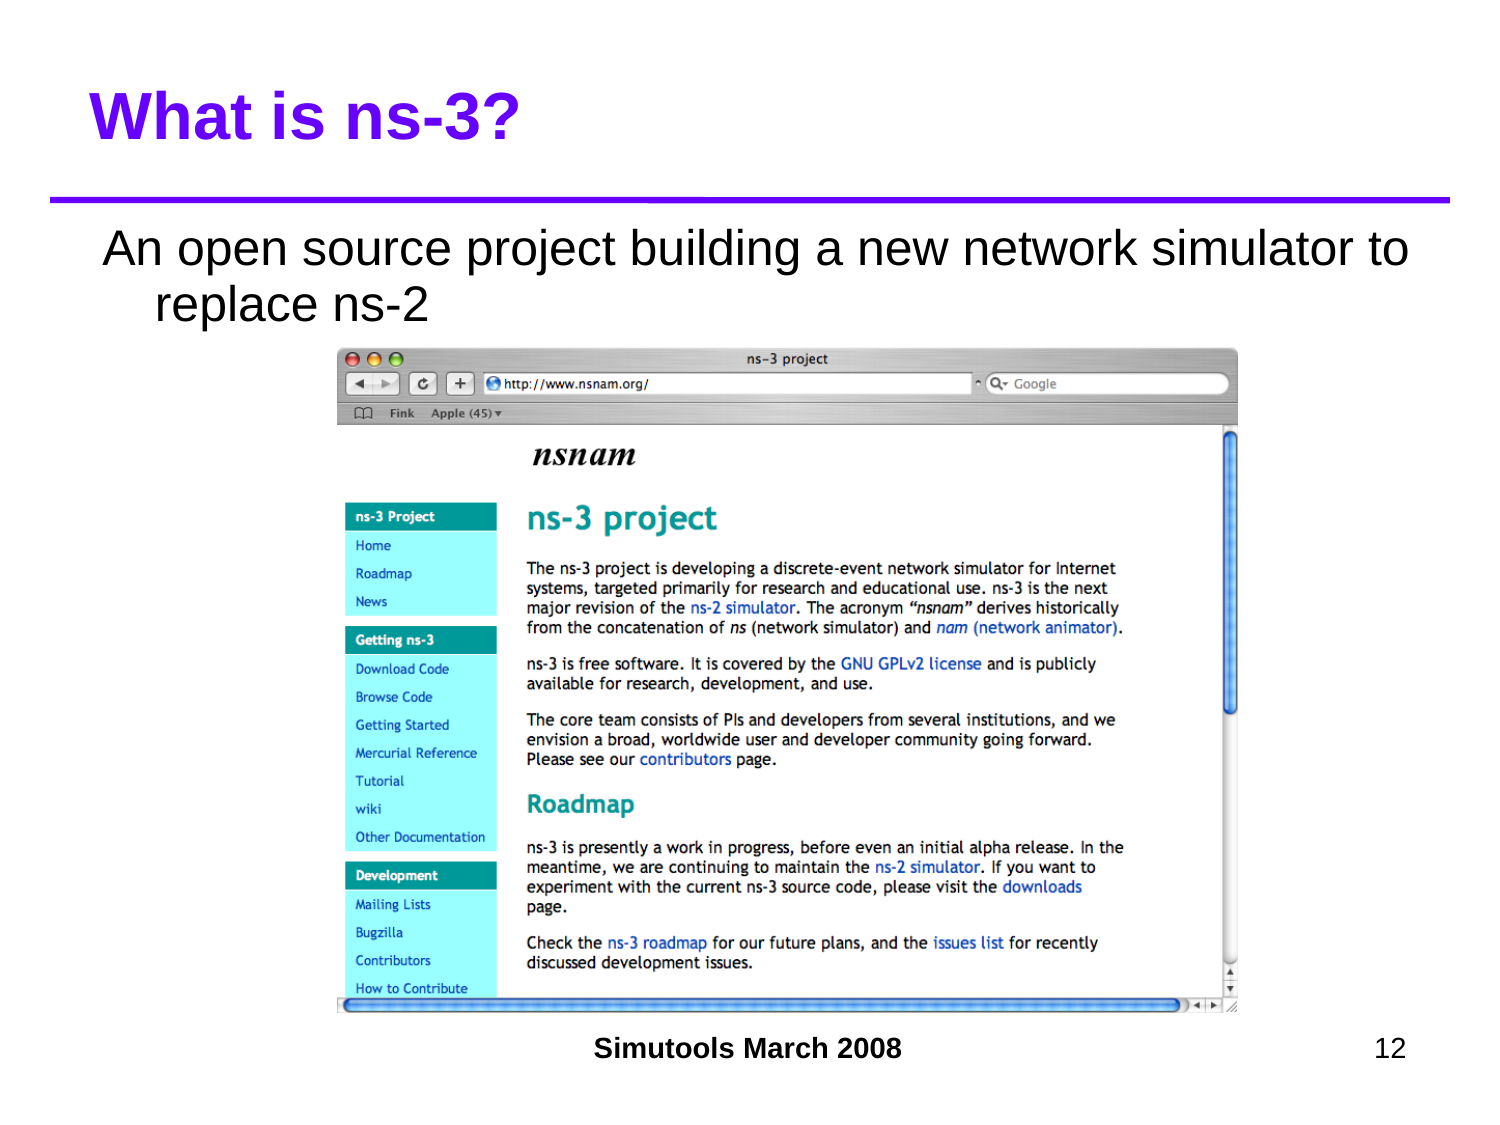

# What is ns-3?
An open source project building a new network simulator to replace ns-2
12